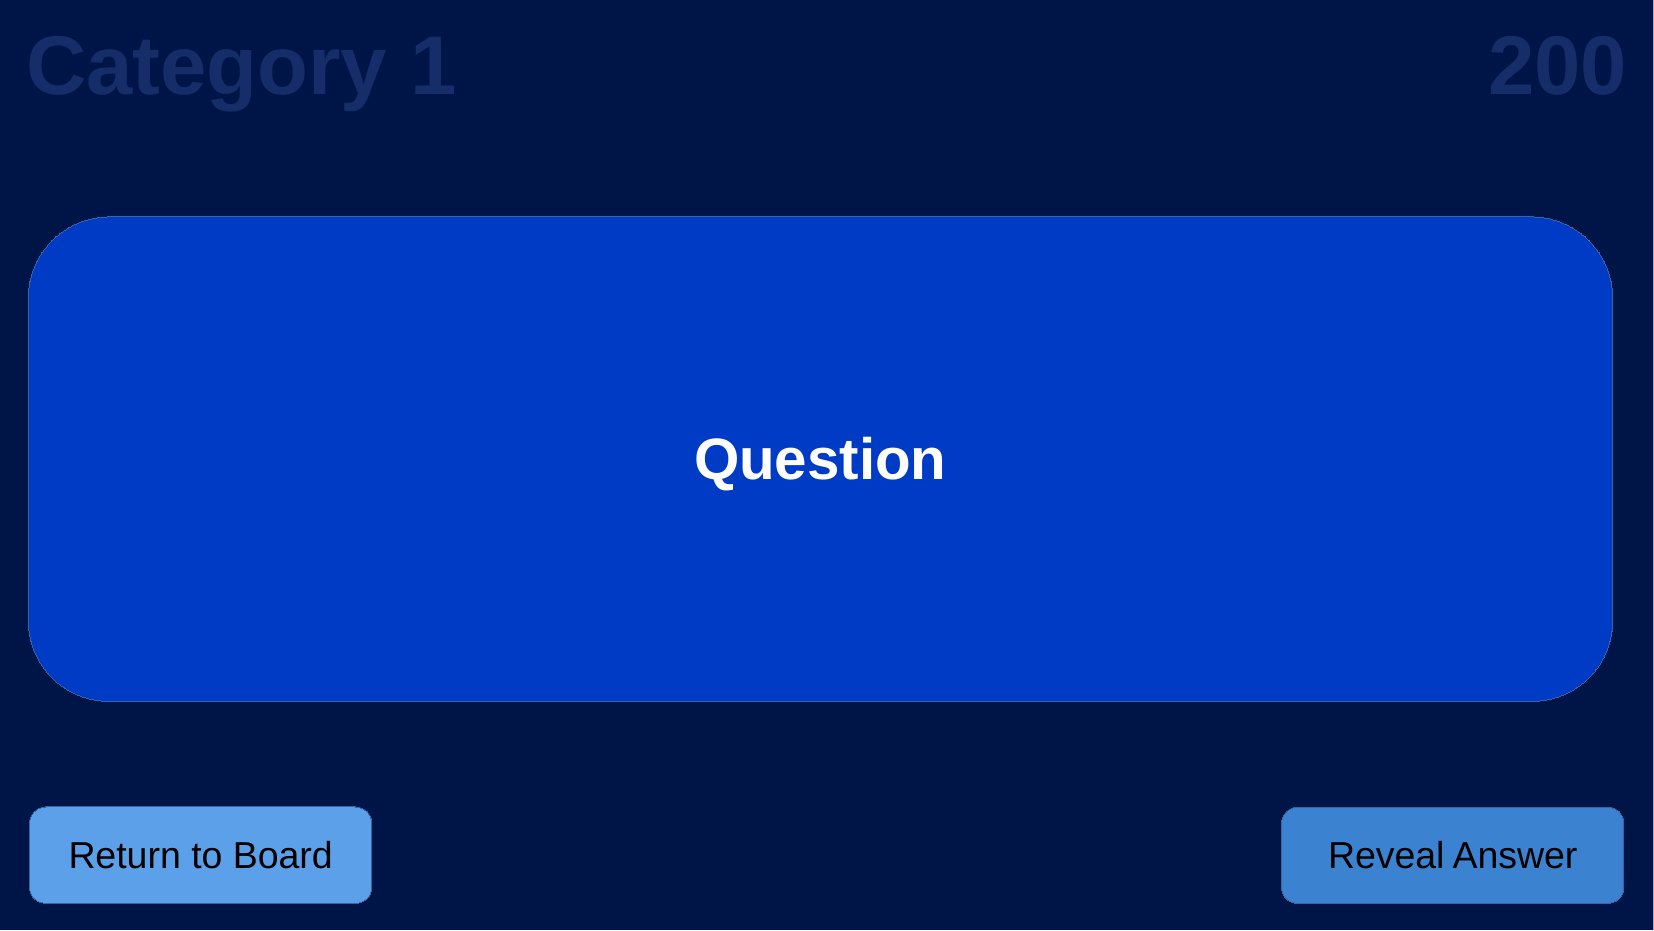

Category 1
200
Question
Return to Board
Reveal Answer